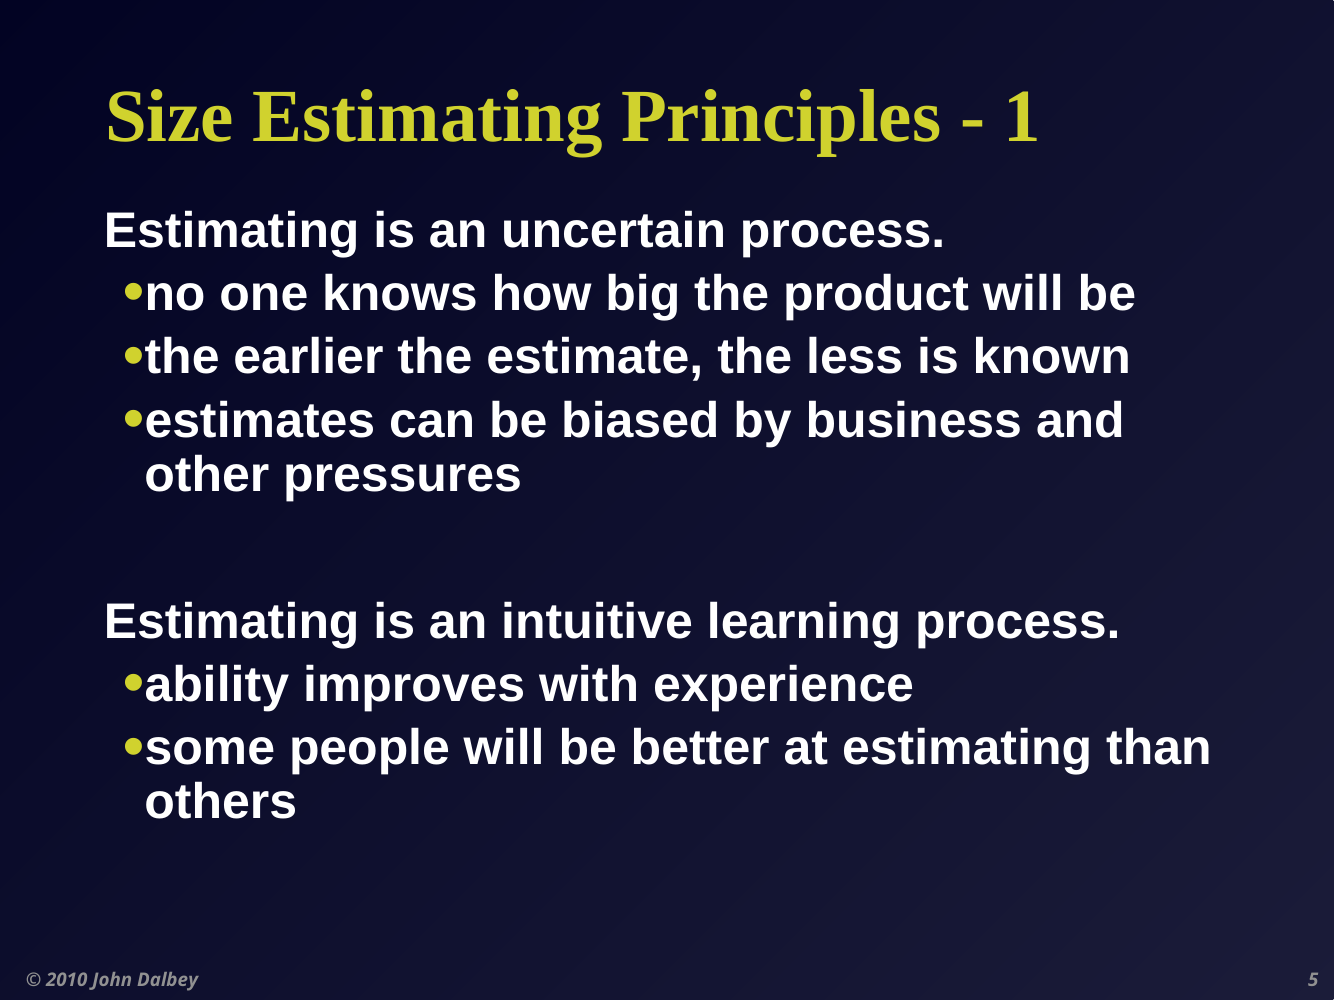

# Size Estimating Principles - 1
Estimating is an uncertain process.
no one knows how big the product will be
the earlier the estimate, the less is known
estimates can be biased by business and other pressures
Estimating is an intuitive learning process.
ability improves with experience
some people will be better at estimating than others